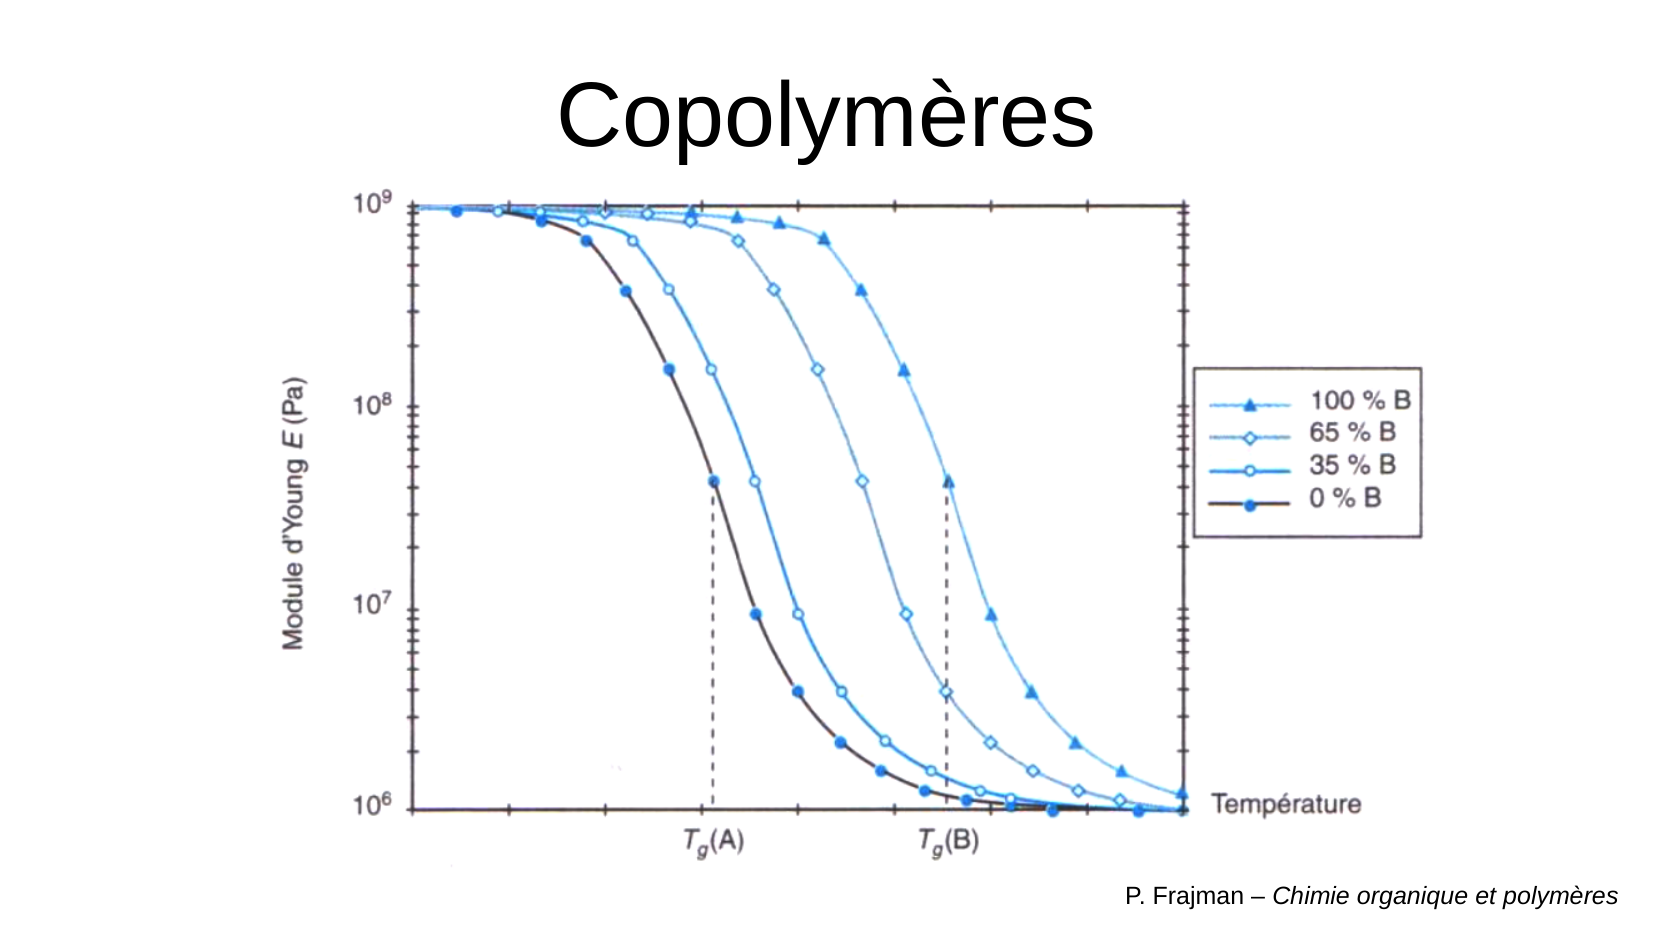

# Copolymères
P. Frajman – Chimie organique et polymères